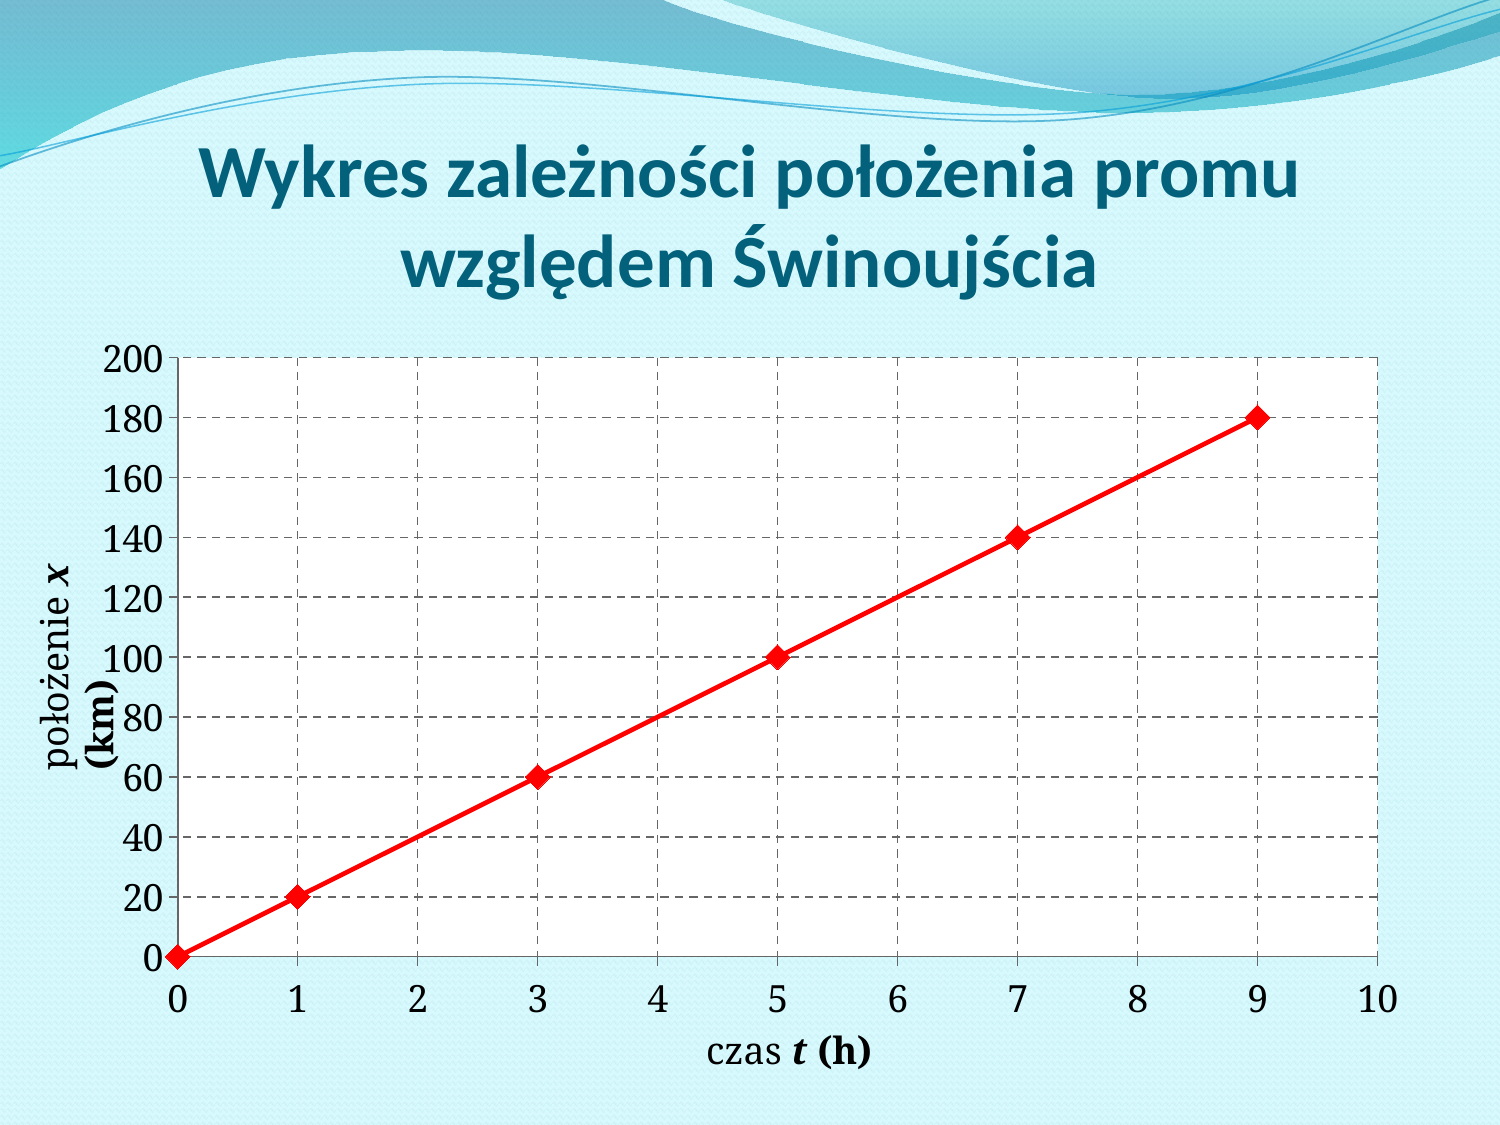

# Wykres zależności położenia promu względem Świnoujścia
### Chart
| Category | Wartości Y |
|---|---|położenie x (km)
czas t (h)